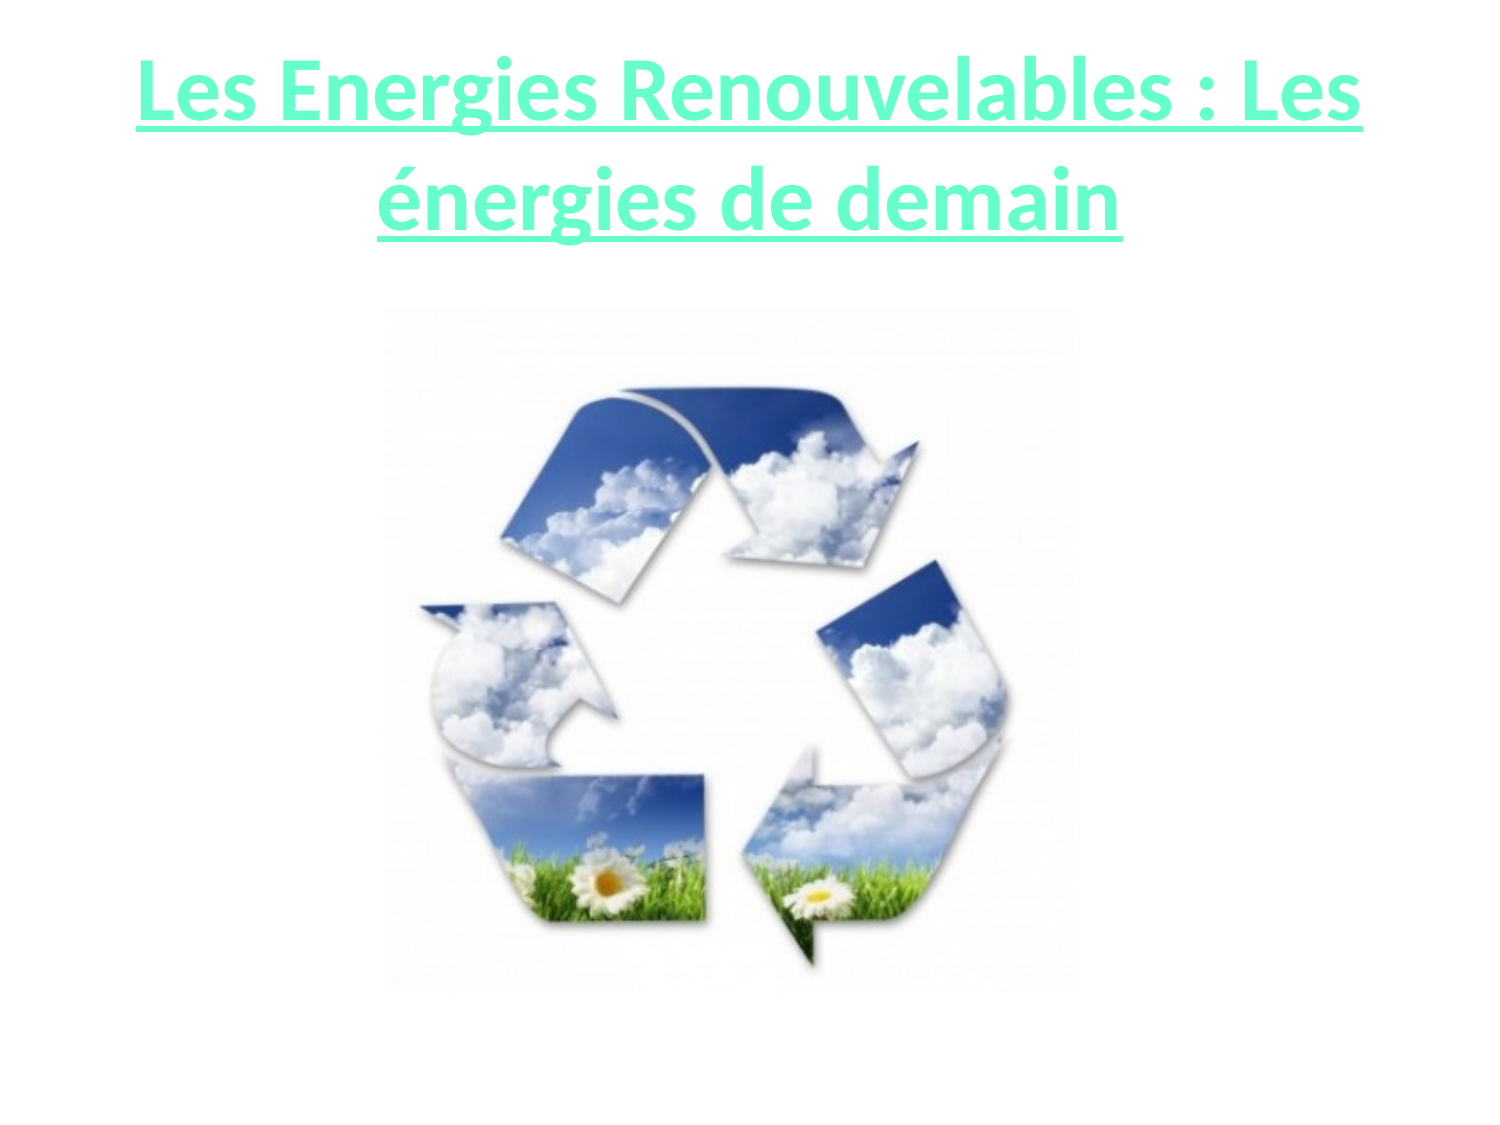

Les Energies Renouvelables : Les énergies de demain
| | | | |
| --- | --- | --- | --- |
| | | | |